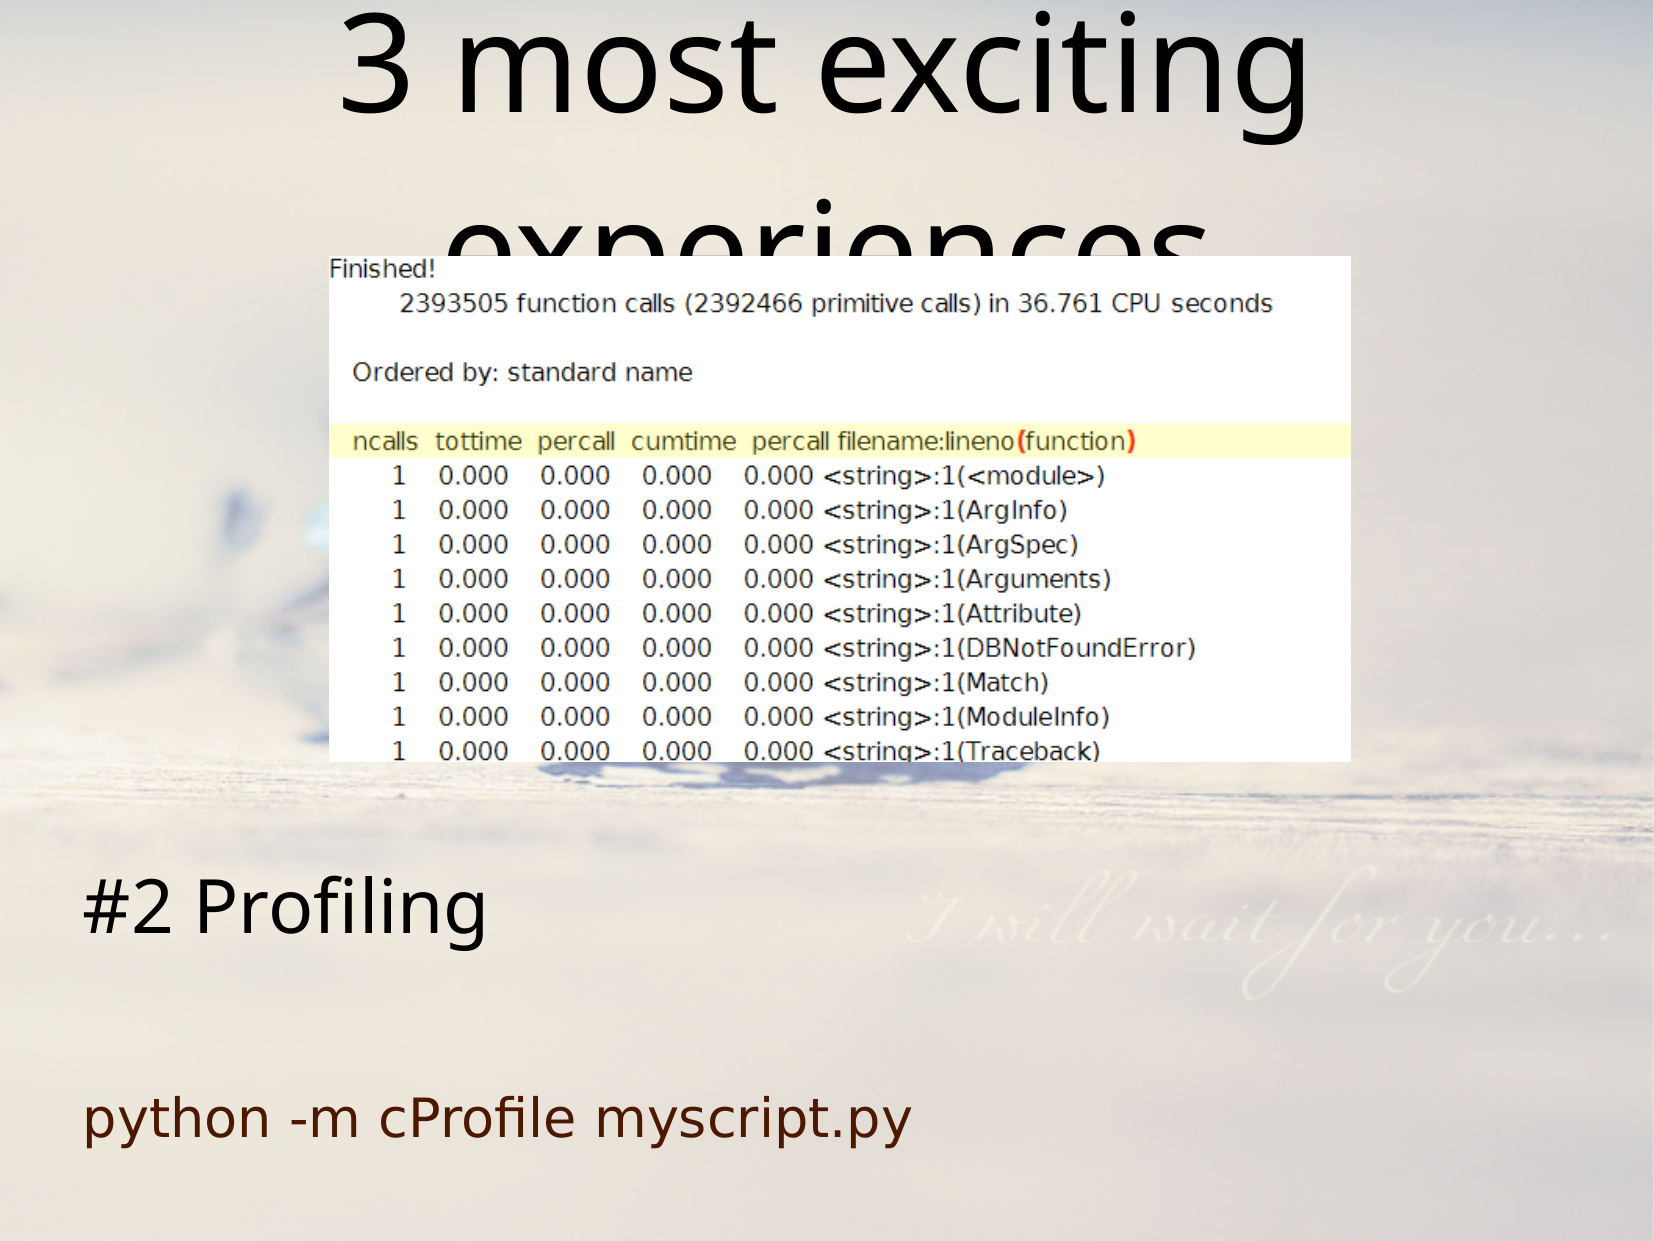

# 3 most exciting experiences
#2 Profiling
python -m cProfile myscript.py